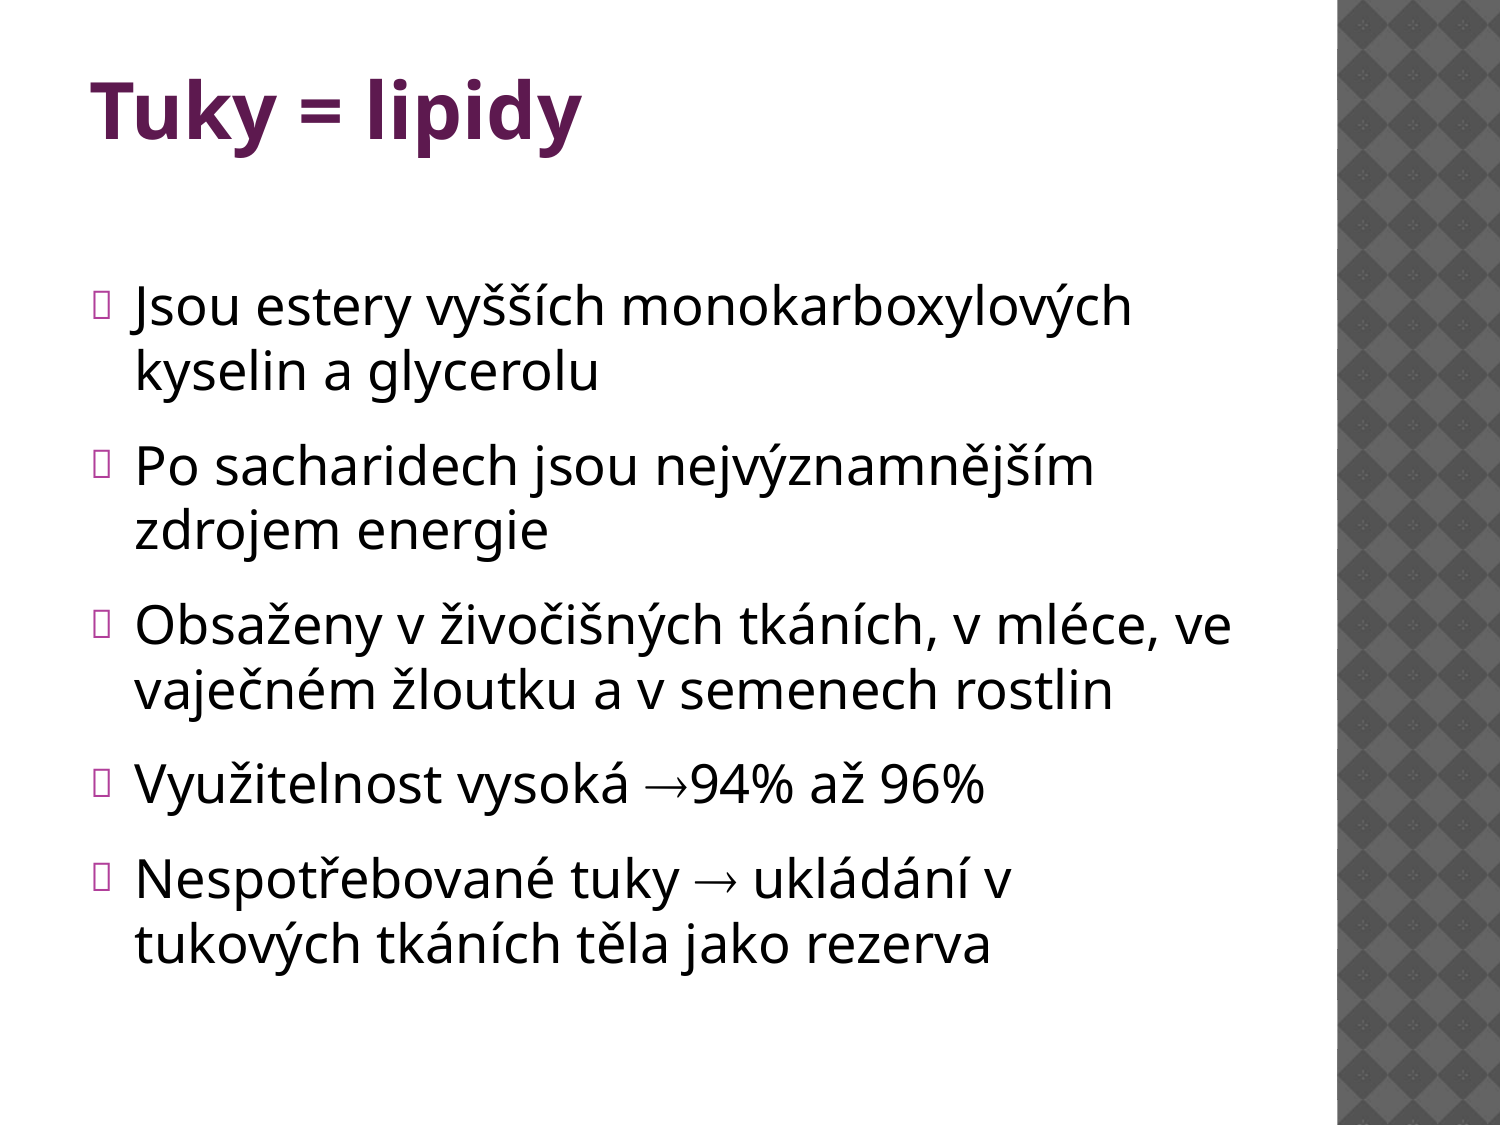

# Tuky = lipidy
Jsou estery vyšších monokarboxylových kyselin a glycerolu
Po sacharidech jsou nejvýznamnějším zdrojem energie
Obsaženy v živočišných tkáních, v mléce, ve vaječném žloutku a v semenech rostlin
Využitelnost vysoká 94% až 96%
Nespotřebované tuky  ukládání v tukových tkáních těla jako rezerva